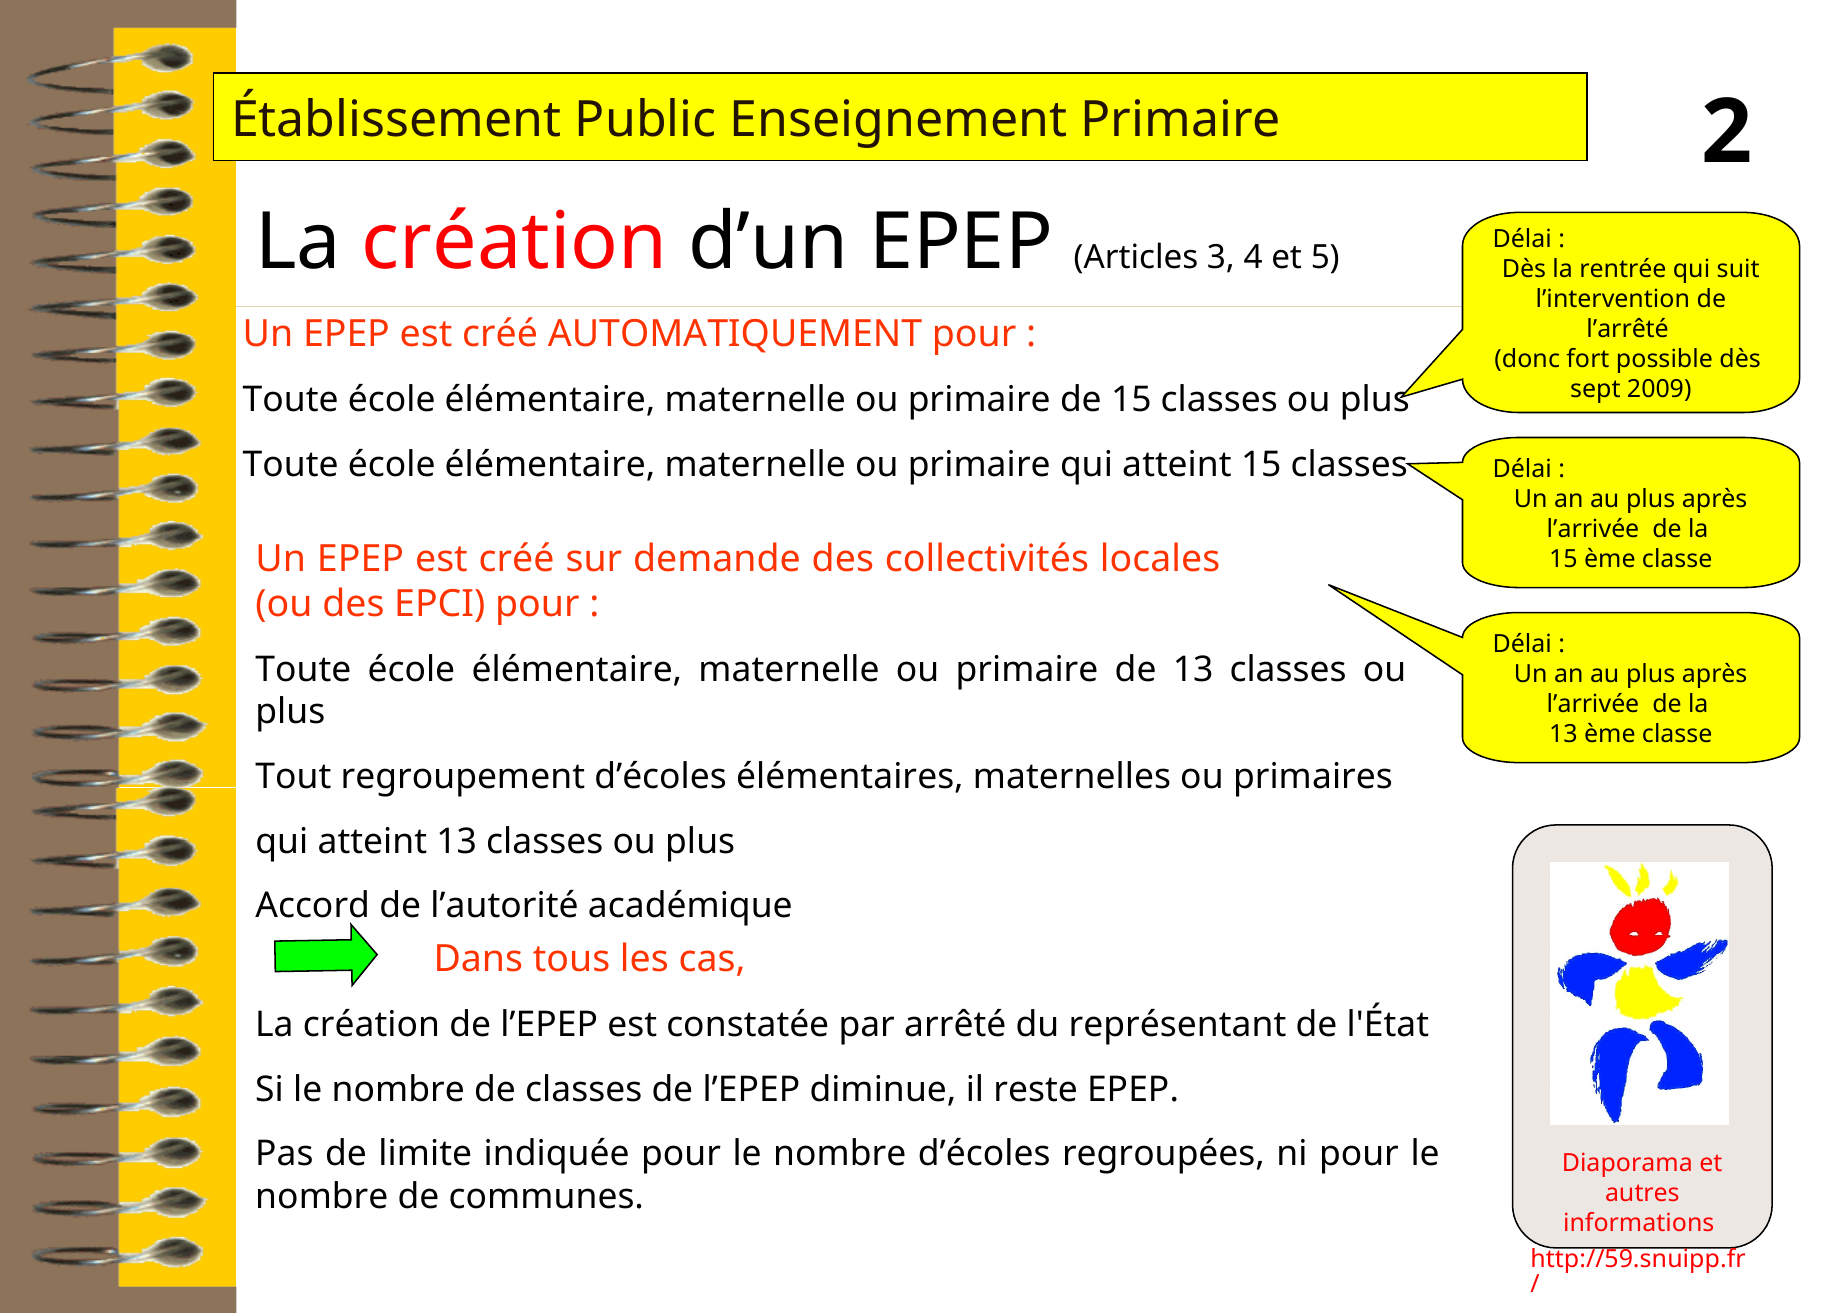

2
# Établissement Public Enseignement Primaire
La création d’un EPEP (Articles 3, 4 et 5)‏
Délai :
Dès la rentrée qui suit l’intervention de l’arrêté
(donc fort possible dès
sept 2009)‏
Un EPEP est créé AUTOMATIQUEMENT pour :
Toute école élémentaire, maternelle ou primaire de 15 classes ou plus
Toute école élémentaire, maternelle ou primaire qui atteint 15 classes
Délai :
Un an au plus après l’arrivée de la
15 ème classe
Un EPEP est créé sur demande des collectivités locales (ou des EPCI) pour :
Toute école élémentaire, maternelle ou primaire de 13 classes ou plus
Tout regroupement d’écoles élémentaires, maternelles ou primaires
qui atteint 13 classes ou plus
Accord de l’autorité académique
Délai :
Un an au plus après l’arrivée de la
13 ème classe
	Dans tous les cas,
La création de l’EPEP est constatée par arrêté du représentant de l'État
Si le nombre de classes de l’EPEP diminue, il reste EPEP.
Pas de limite indiquée pour le nombre d’écoles regroupées, ni pour le nombre de communes.
Diaporama et autres informations
http://59.snuipp.fr/